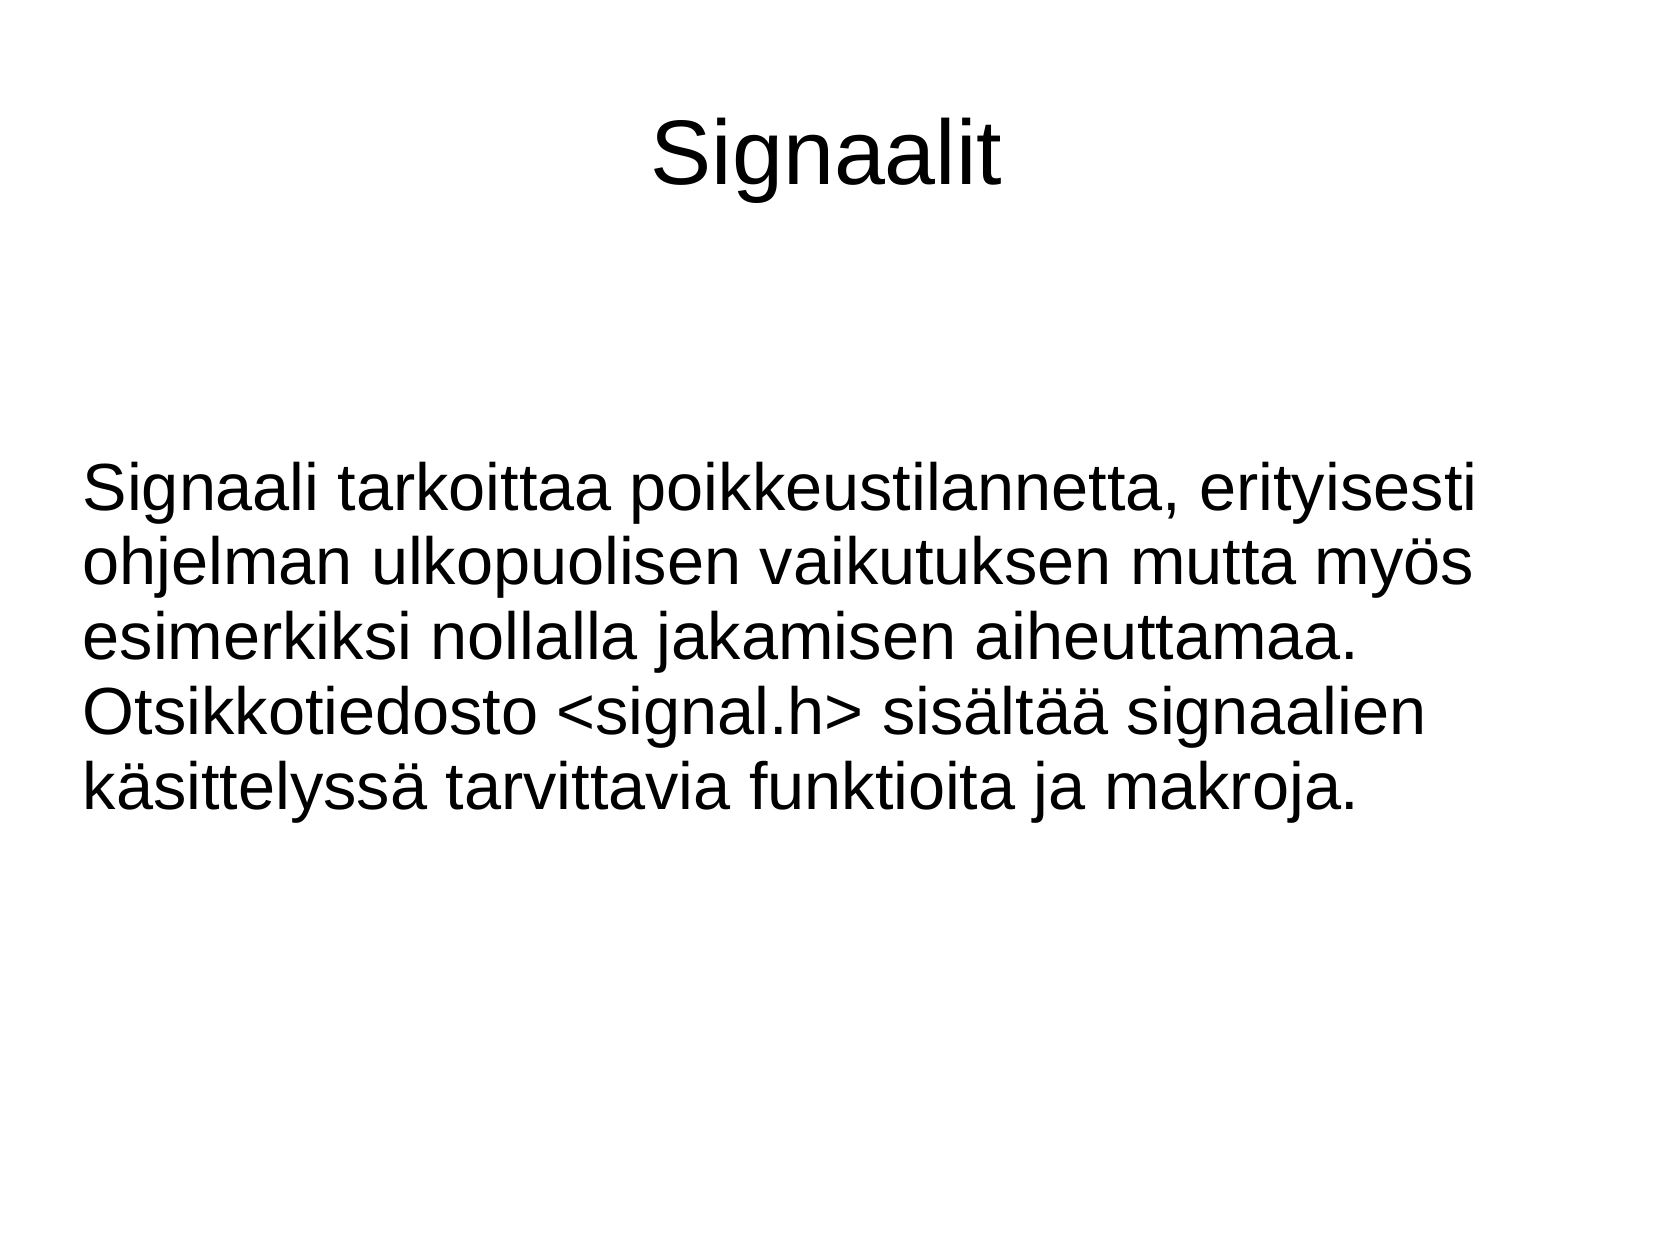

# Signaalit
Signaali tarkoittaa poikkeustilannetta, erityisesti ohjelman ulkopuolisen vaikutuksen mutta myös esimerkiksi nollalla jakamisen aiheuttamaa.
Otsikkotiedosto <signal.h> sisältää signaalien käsittelyssä tarvittavia funktioita ja makroja.